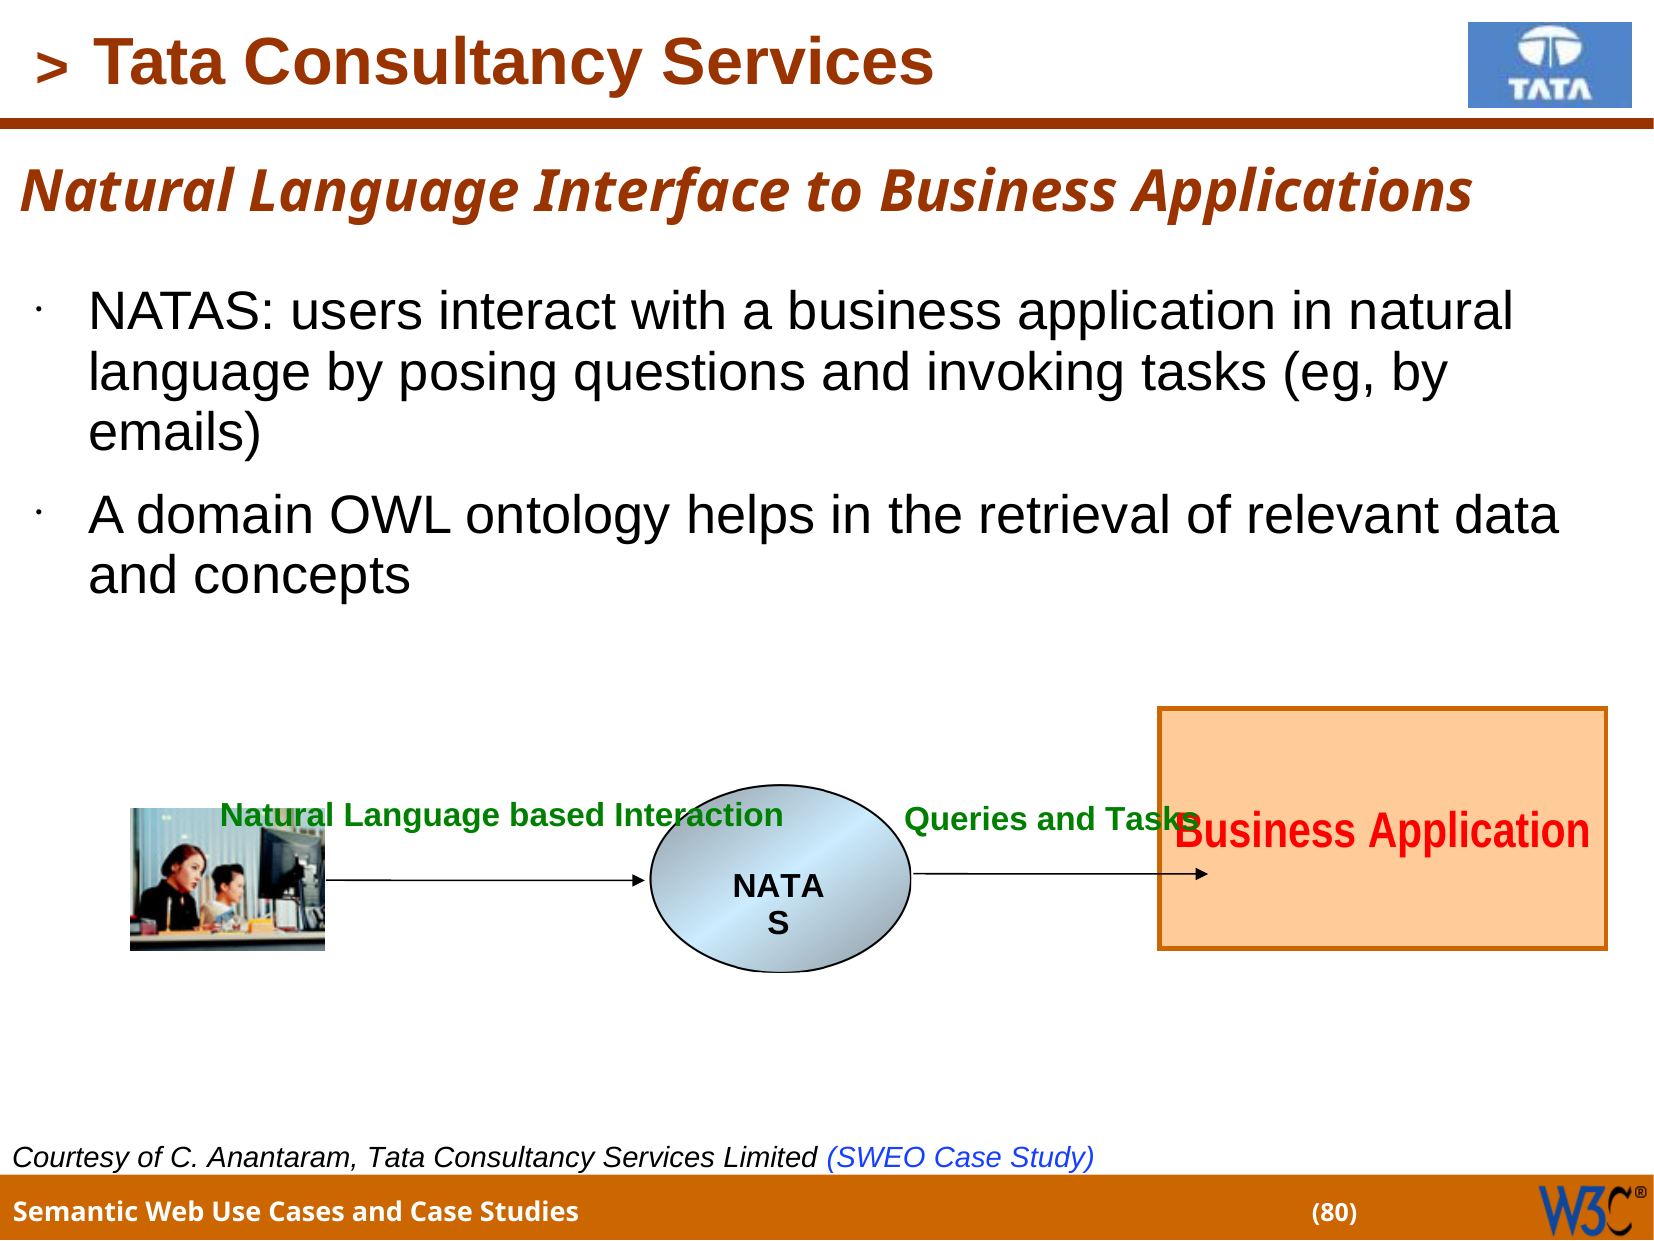

# Tata Consultancy Services
Natural Language Interface to Business Applications
NATAS: users interact with a business application in natural language by posing questions and invoking tasks (eg, by emails)
A domain OWL ontology helps in the retrieval of relevant data and concepts
Business Application
NATAS
Natural Language based Interaction
Queries and Tasks
Courtesy of C. Anantaram, Tata Consultancy Services Limited (SWEO Case Study)